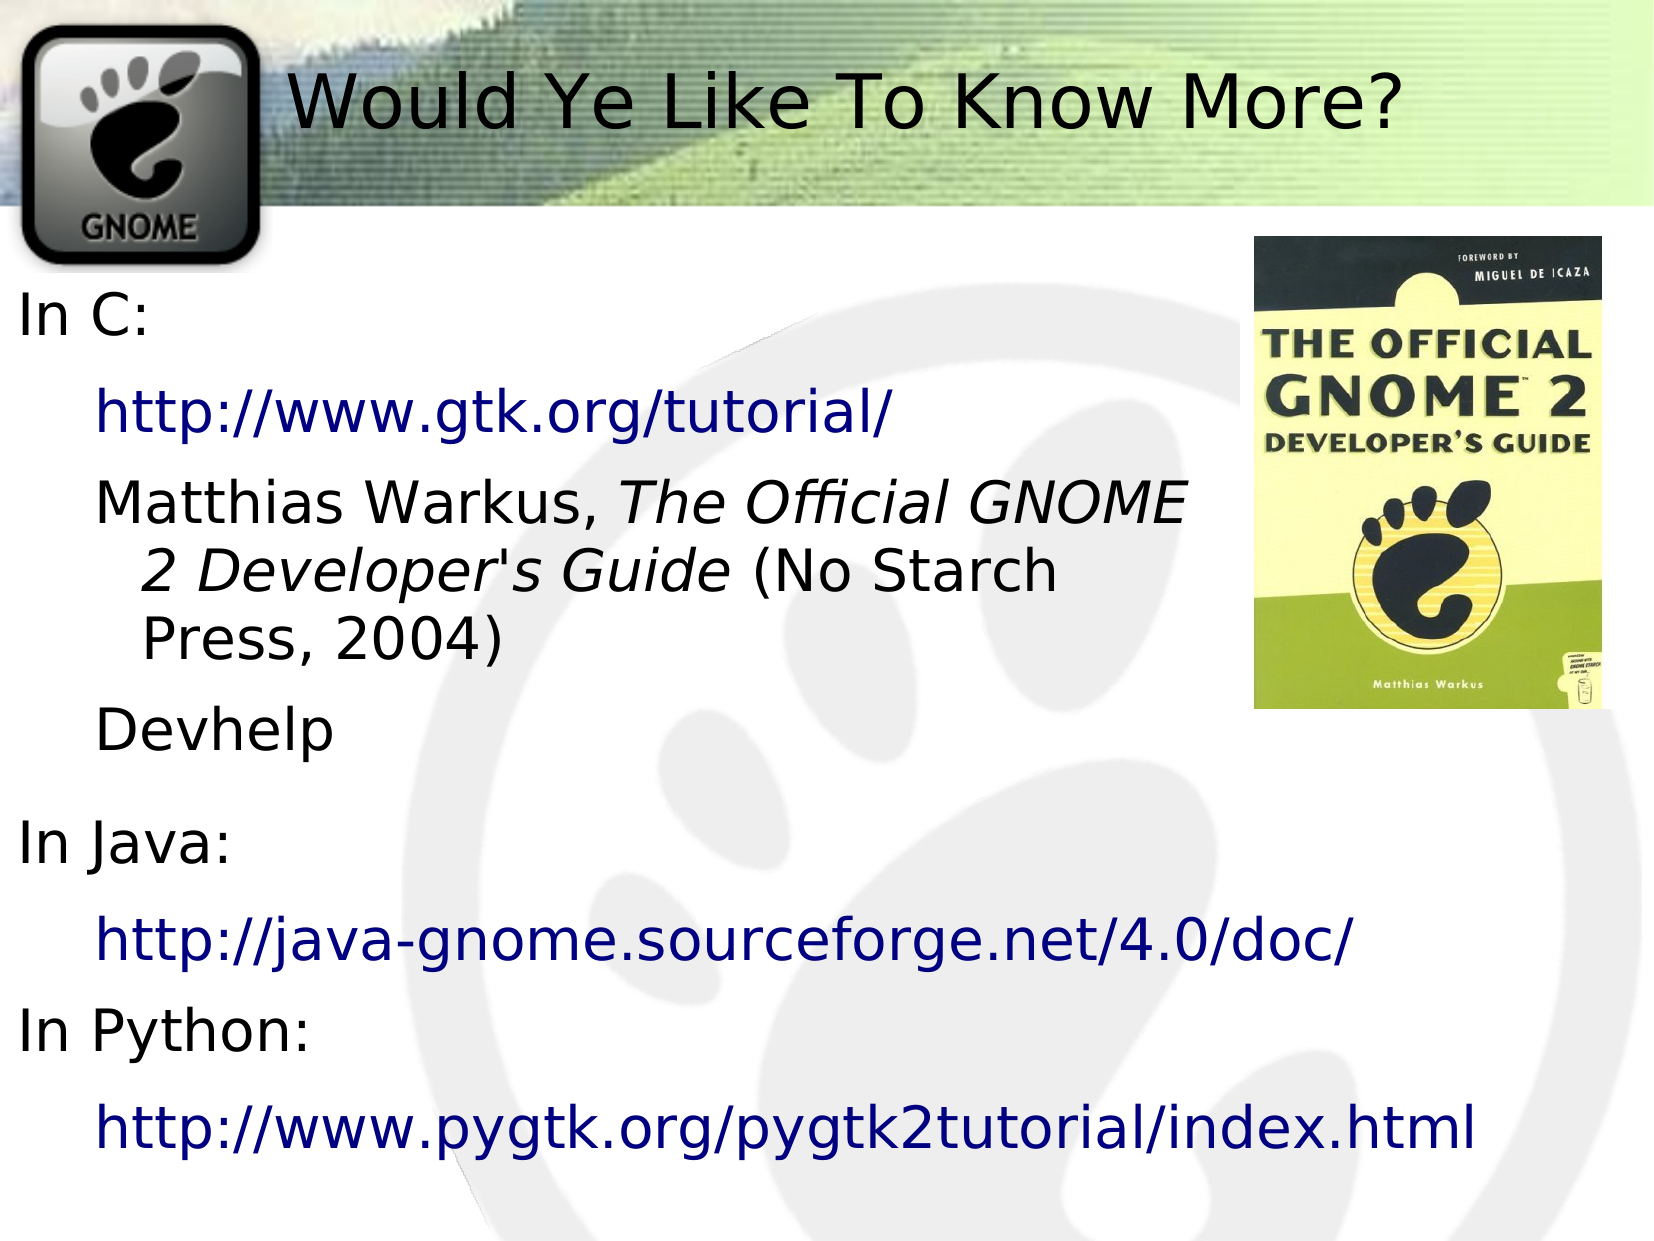

# Would Ye Like To Know More?
In C:
http://www.gtk.org/tutorial/
Matthias Warkus, The Official GNOME 2 Developer's Guide (No Starch Press, 2004)
Devhelp
In Java:
http://java-gnome.sourceforge.net/4.0/doc/
In Python:
http://www.pygtk.org/pygtk2tutorial/index.html